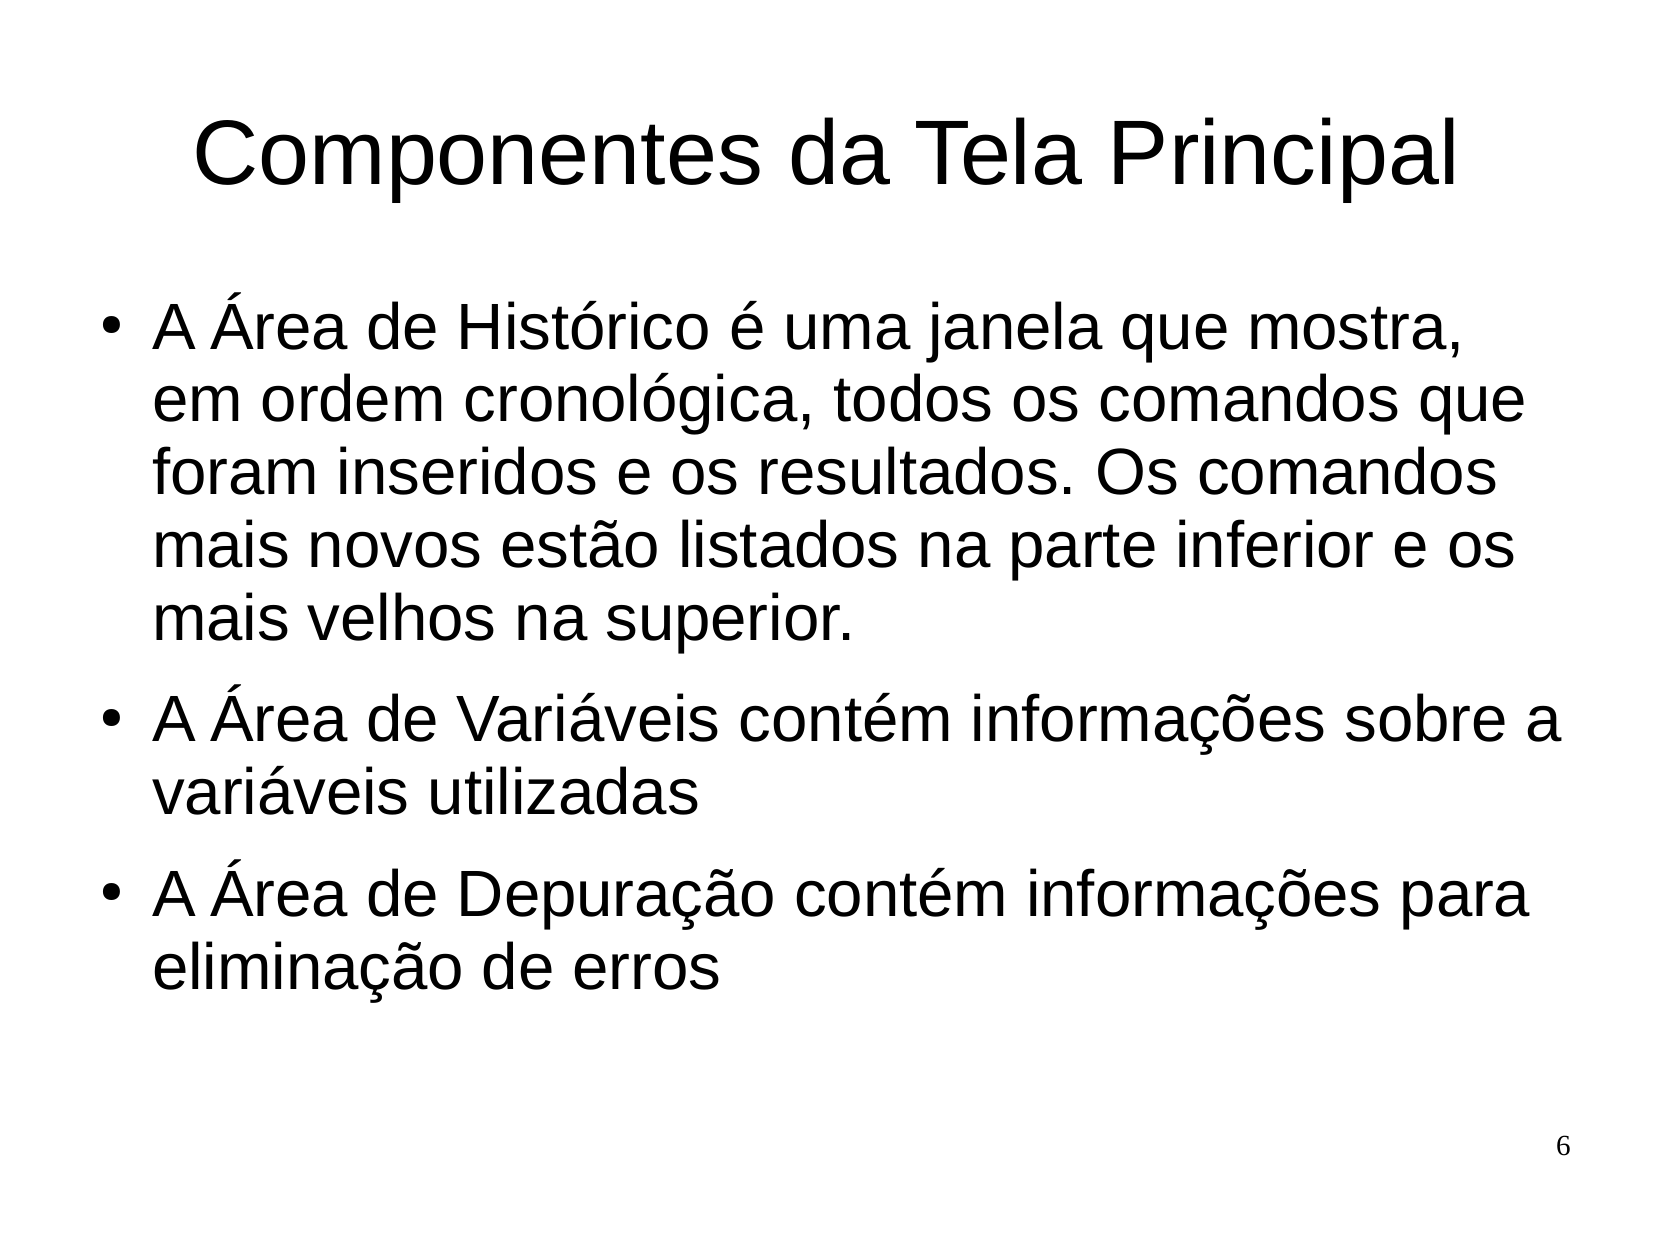

# Componentes da Tela Principal
A Área de Histórico é uma janela que mostra, em ordem cronológica, todos os comandos que foram inseridos e os resultados. Os comandos mais novos estão listados na parte inferior e os mais velhos na superior.
A Área de Variáveis contém informações sobre a variáveis utilizadas
A Área de Depuração contém informações para eliminação de erros
6